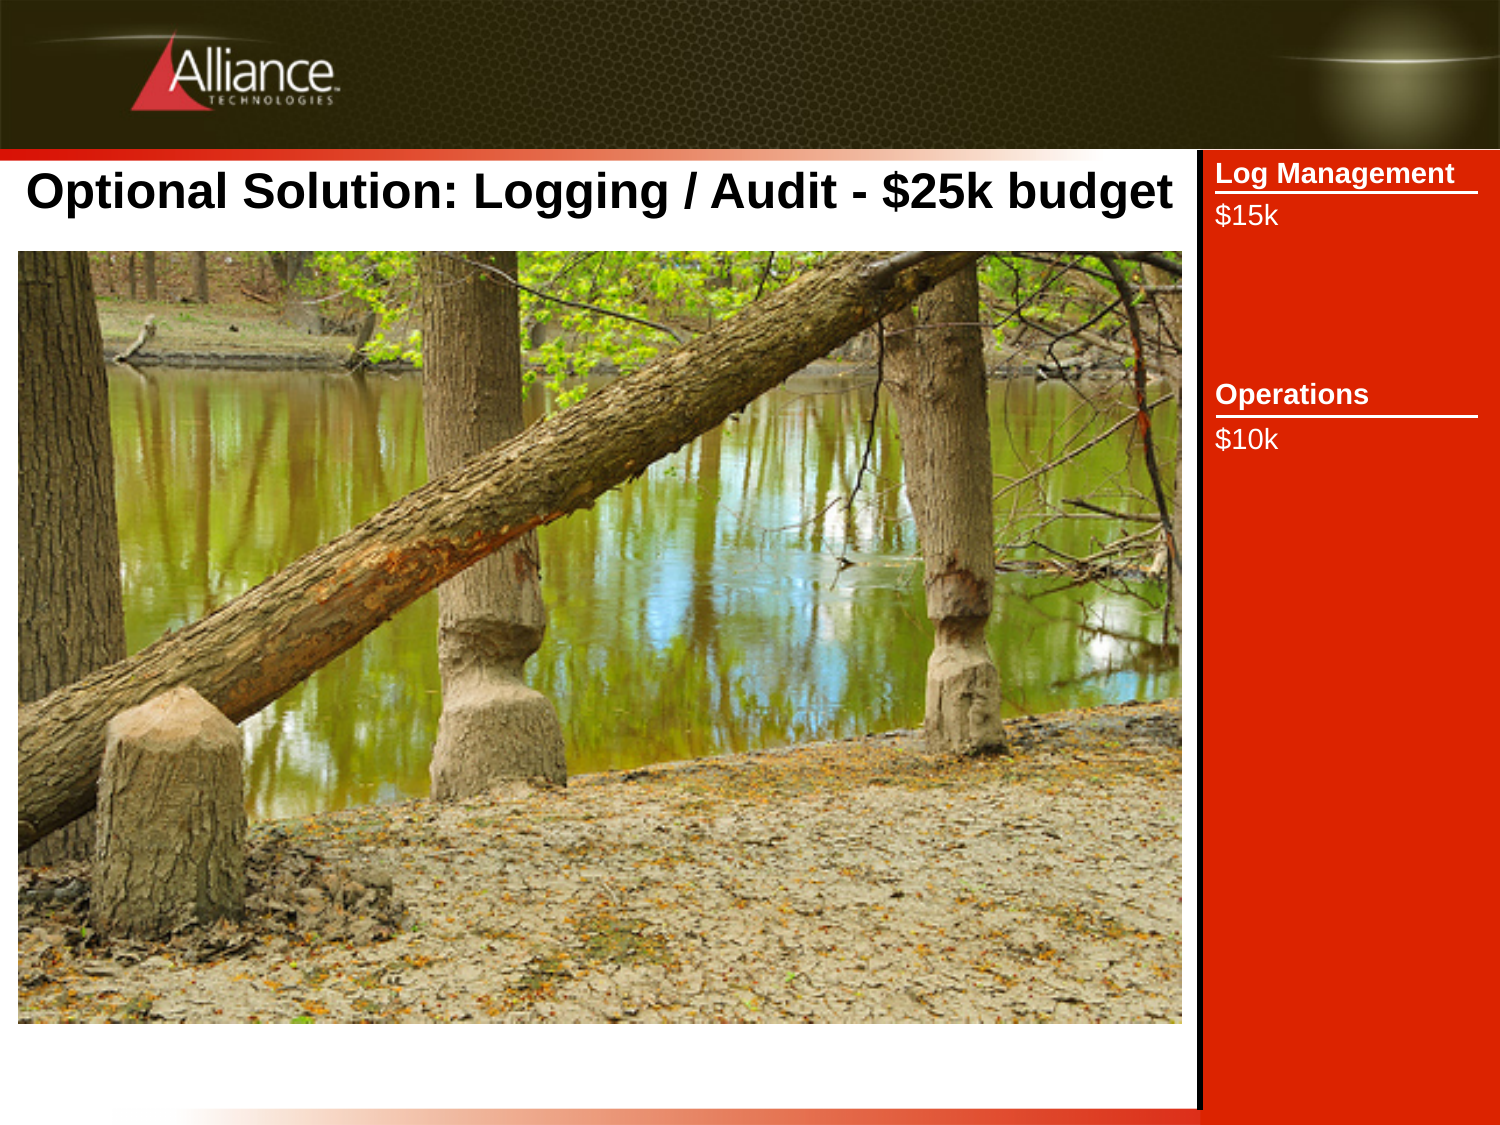

Log Management
Optional Solution: Logging / Audit - $25k budget
$15k
Operations
$10k